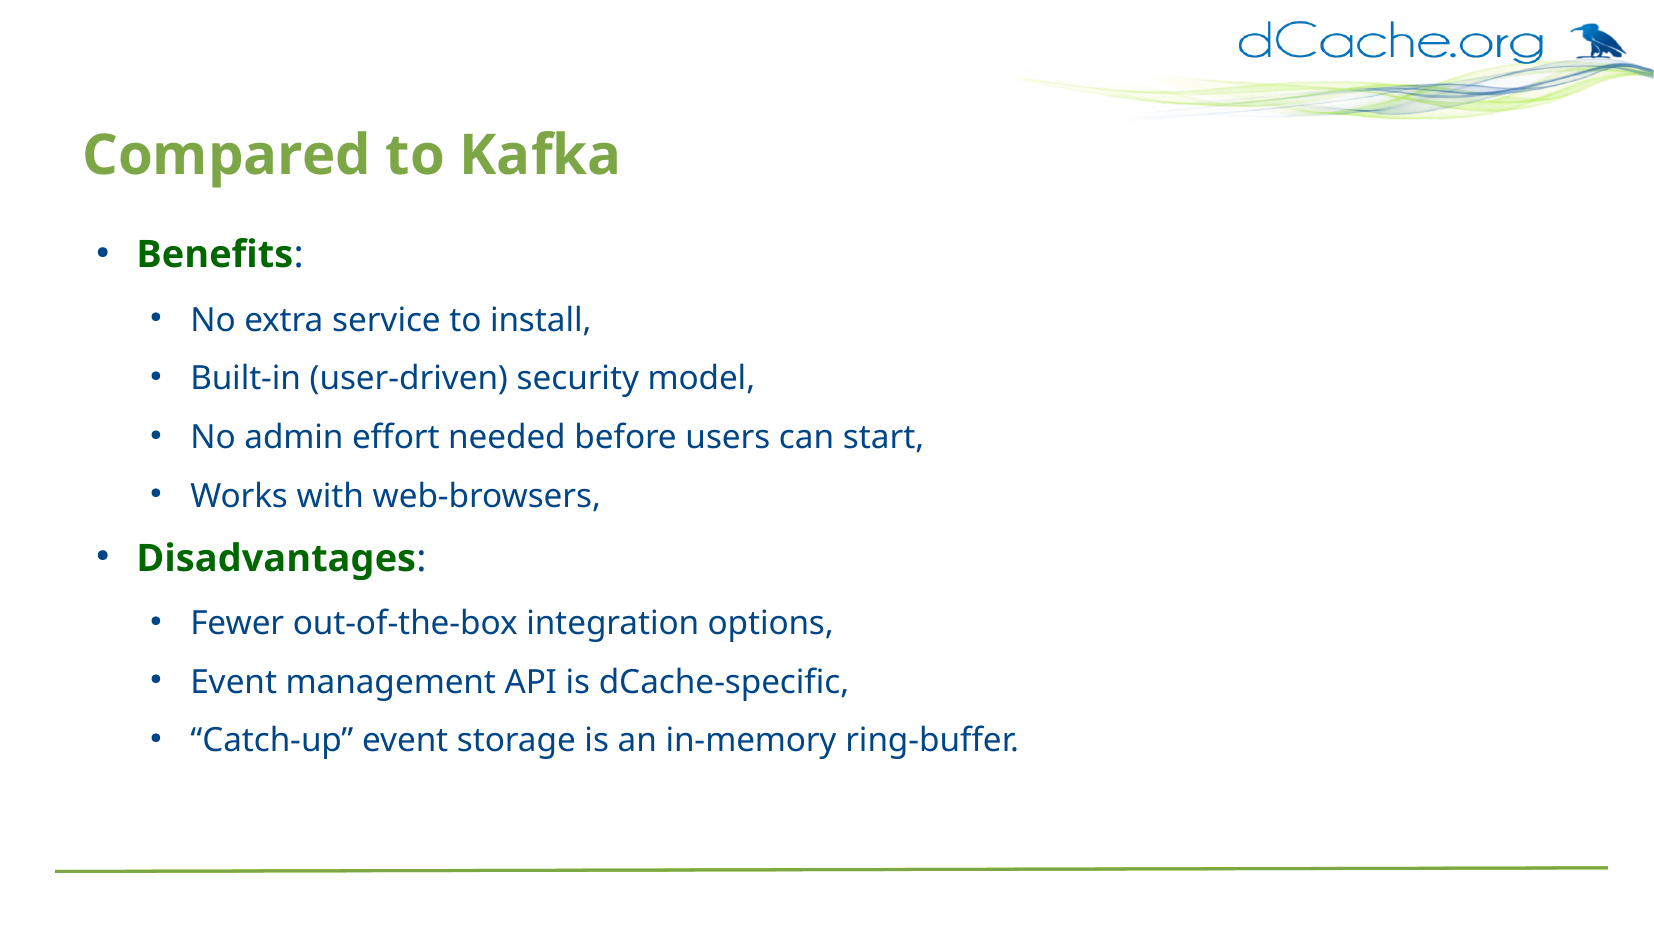

# Compared to Kafka
Benefits:
No extra service to install,
Built-in (user-driven) security model,
No admin effort needed before users can start,
Works with web-browsers,
Disadvantages:
Fewer out-of-the-box integration options,
Event management API is dCache-specific,
“Catch-up” event storage is an in-memory ring-buffer.